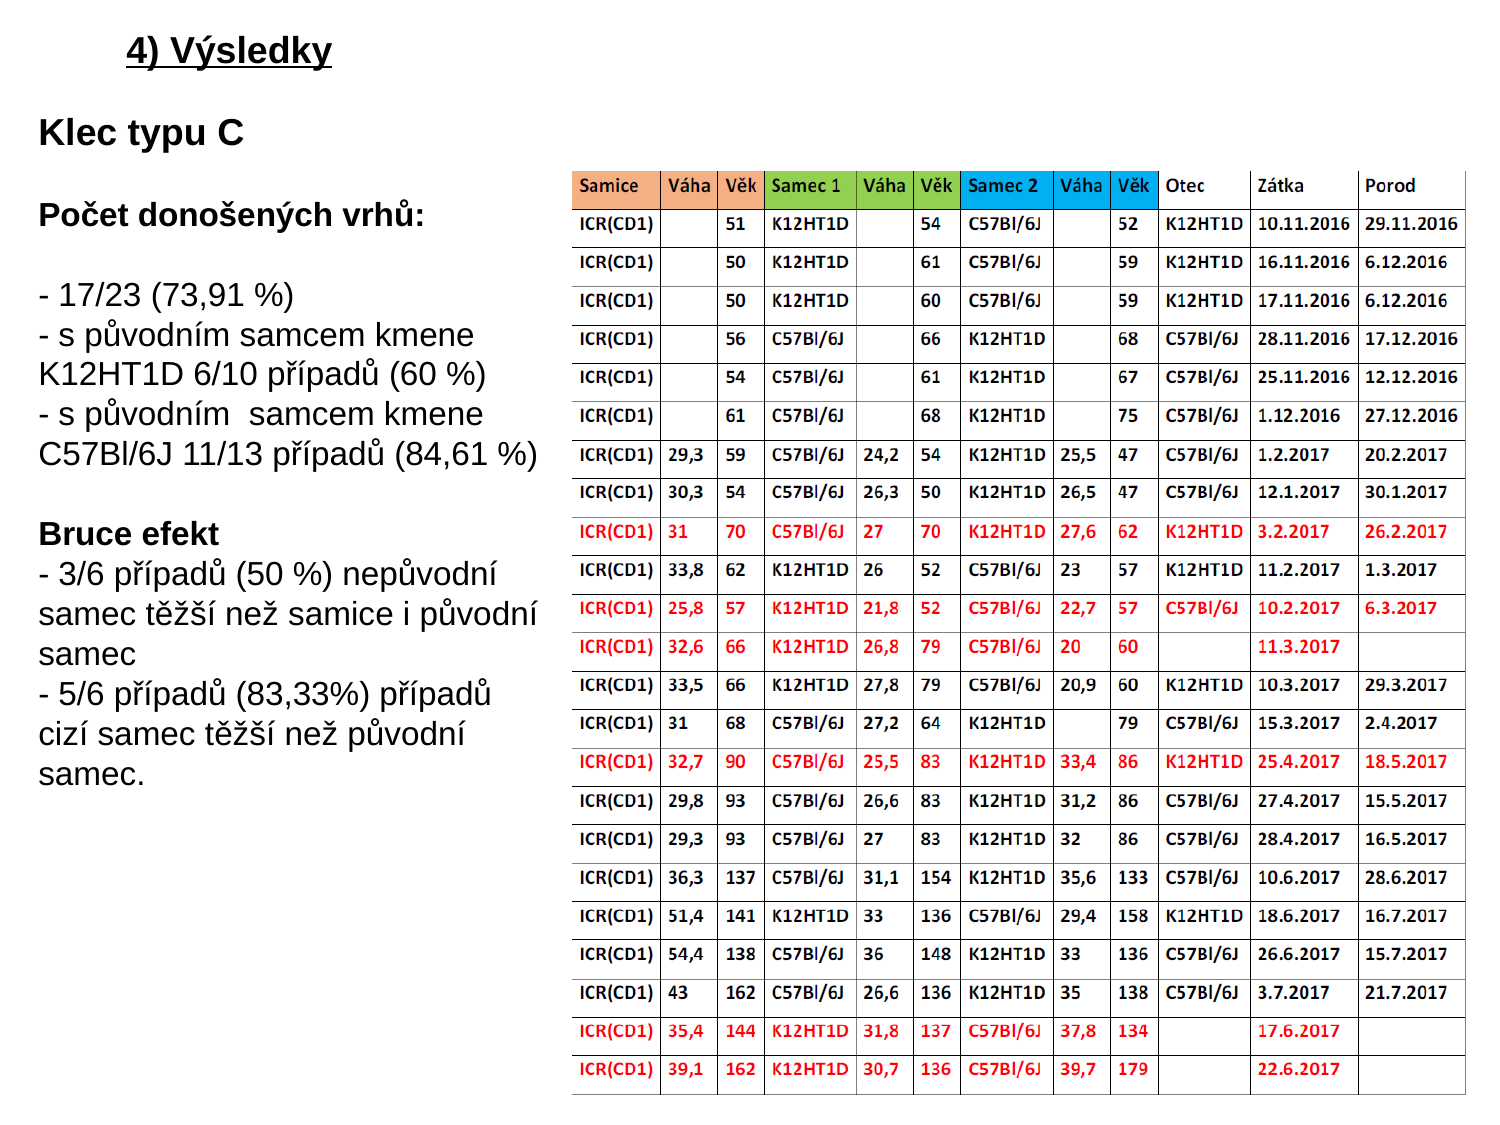

4) Výsledky
Klec typu C
Počet donošených vrhů:
- 17/23 (73,91 %)
- s původním samcem kmene
K12HT1D 6/10 případů (60 %)
- s původním  samcem kmene
C57Bl/6J 11/13 případů (84,61 %)
Bruce efekt
- 3/6 případů (50 %) nepůvodní
samec těžší než samice i původní
samec
- 5/6 případů (83,33%) případů
cizí samec těžší než původní
samec.